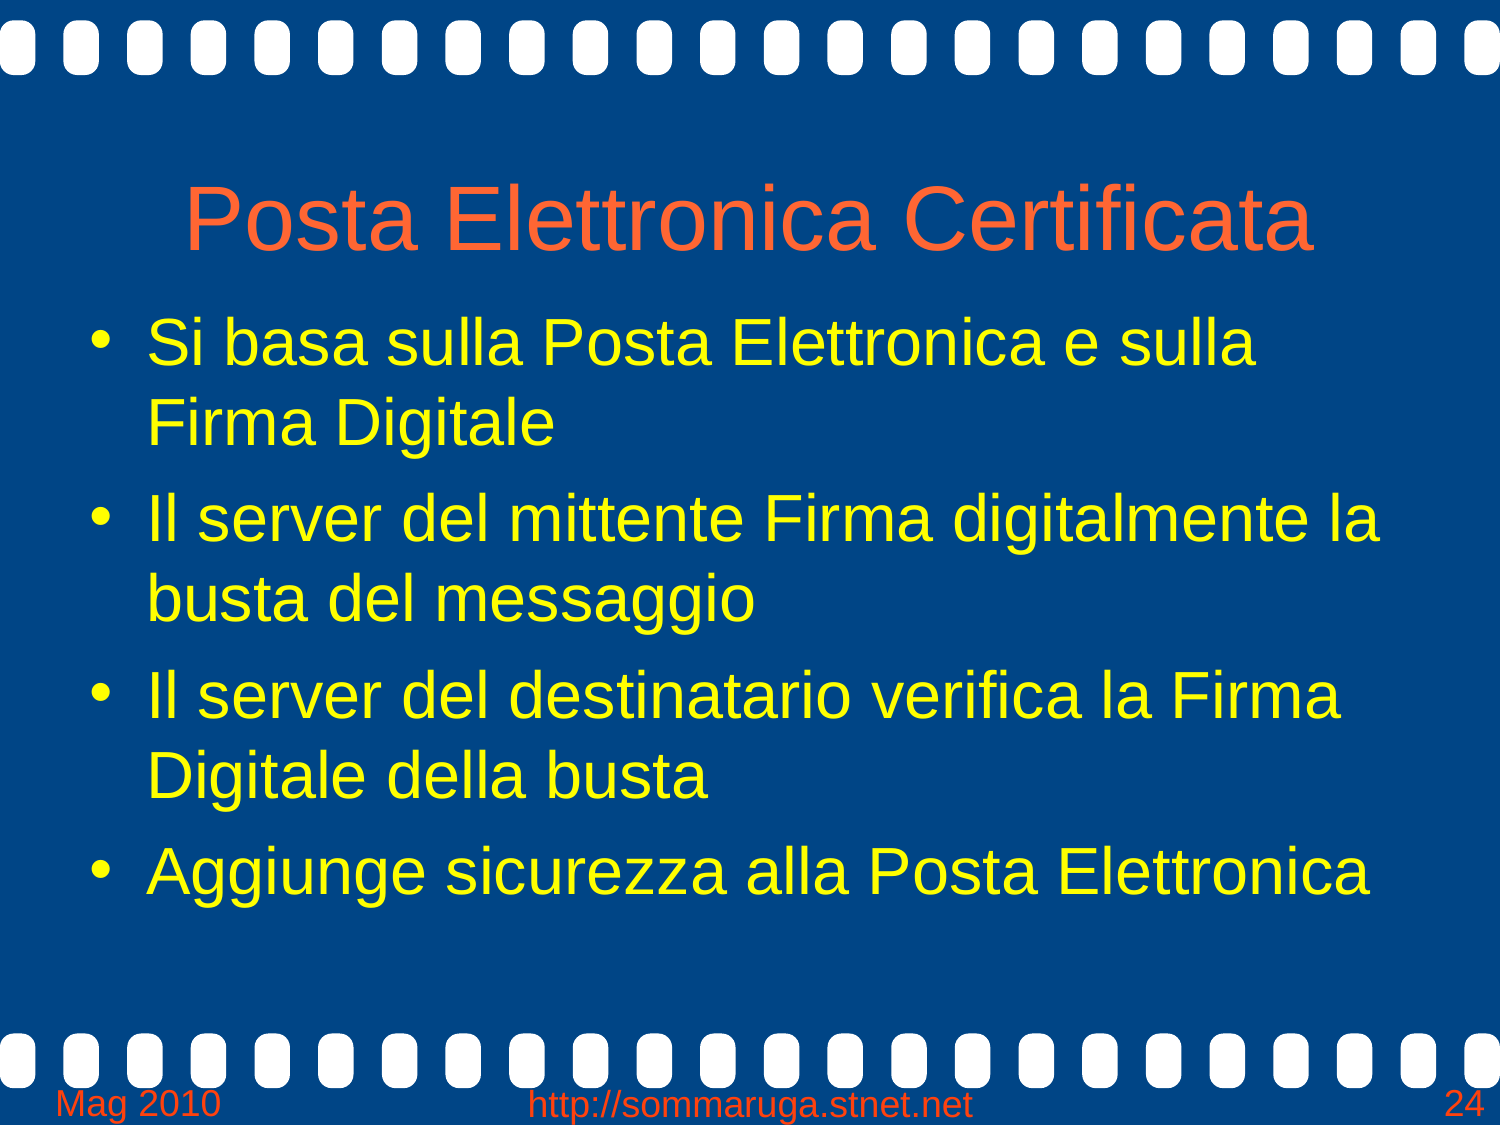

# Posta Elettronica Certificata
Si basa sulla Posta Elettronica e sulla Firma Digitale
Il server del mittente Firma digitalmente la busta del messaggio
Il server del destinatario verifica la Firma Digitale della busta
Aggiunge sicurezza alla Posta Elettronica